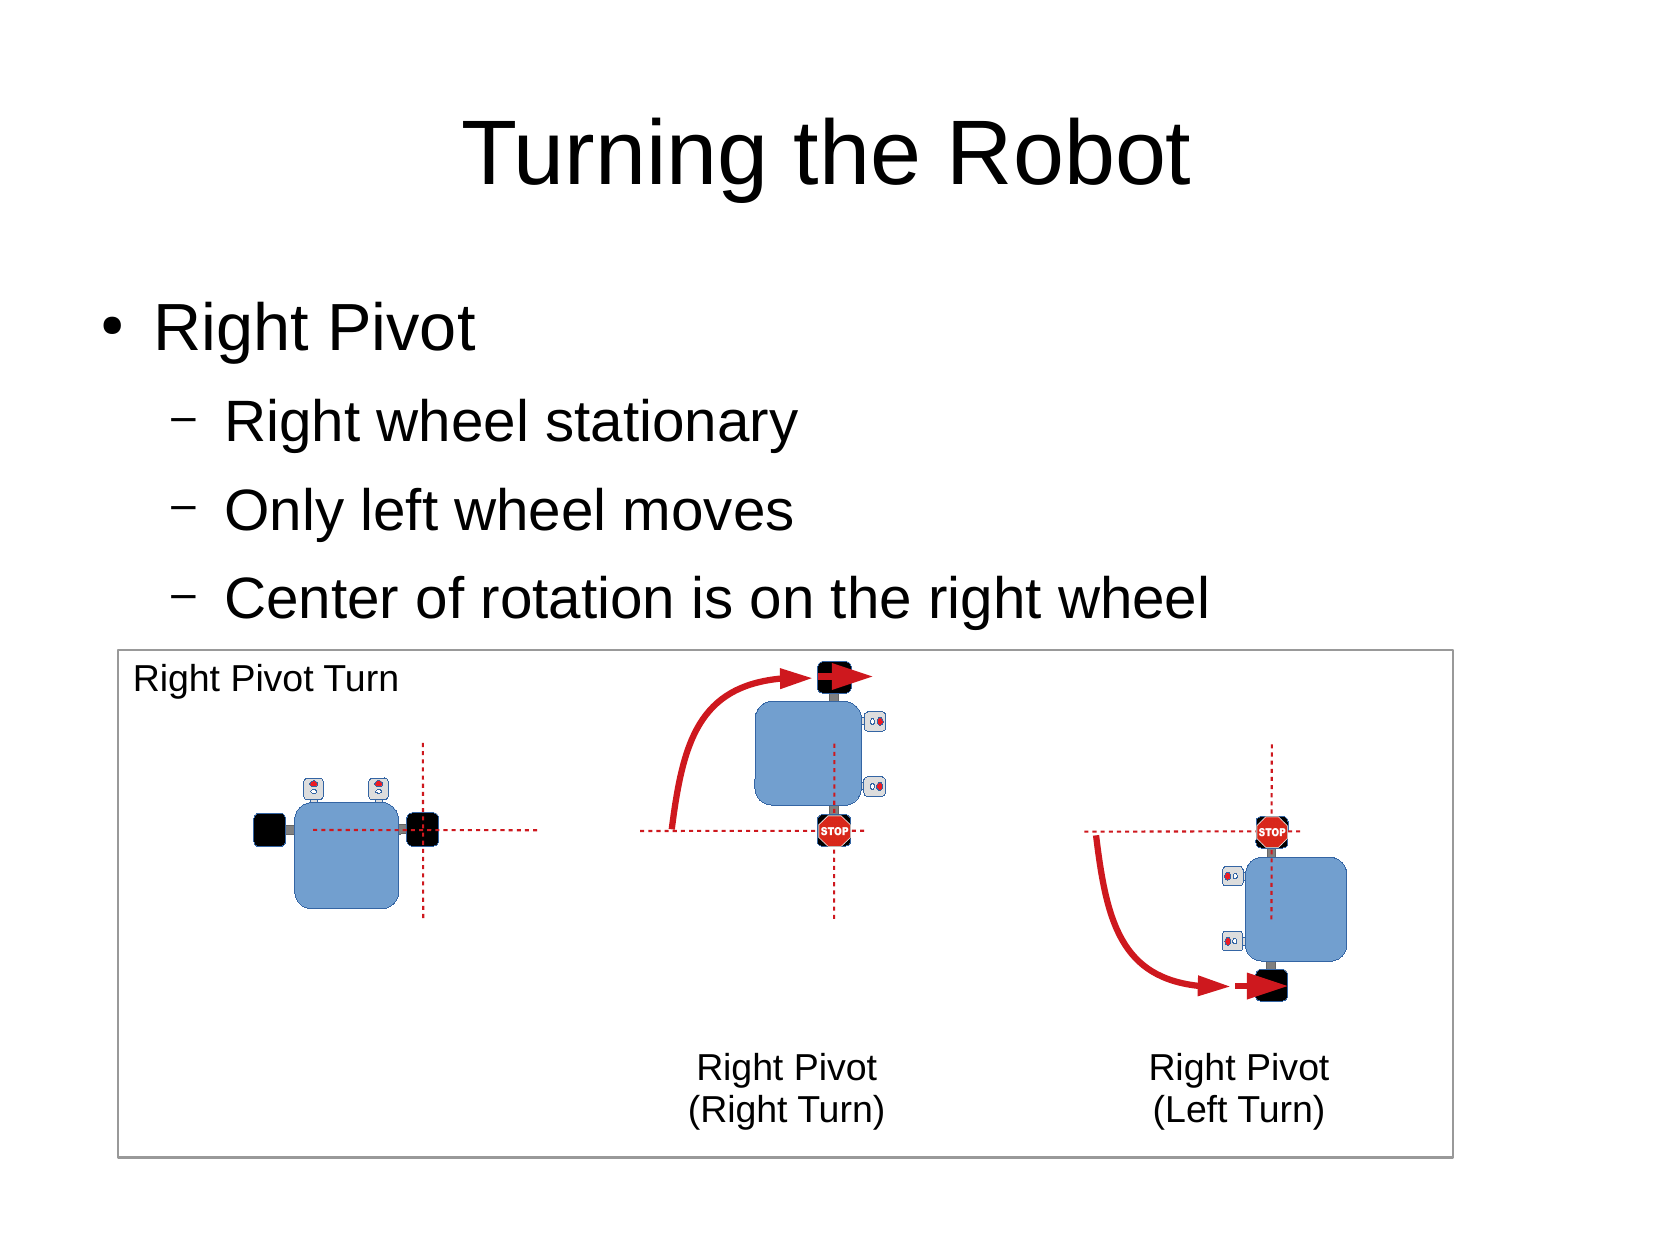

# Turning the Robot
Right Pivot
Right wheel stationary
Only left wheel moves
Center of rotation is on the right wheel
Right Pivot Turn
Right Pivot
(Right Turn)
Right Pivot
(Left Turn)